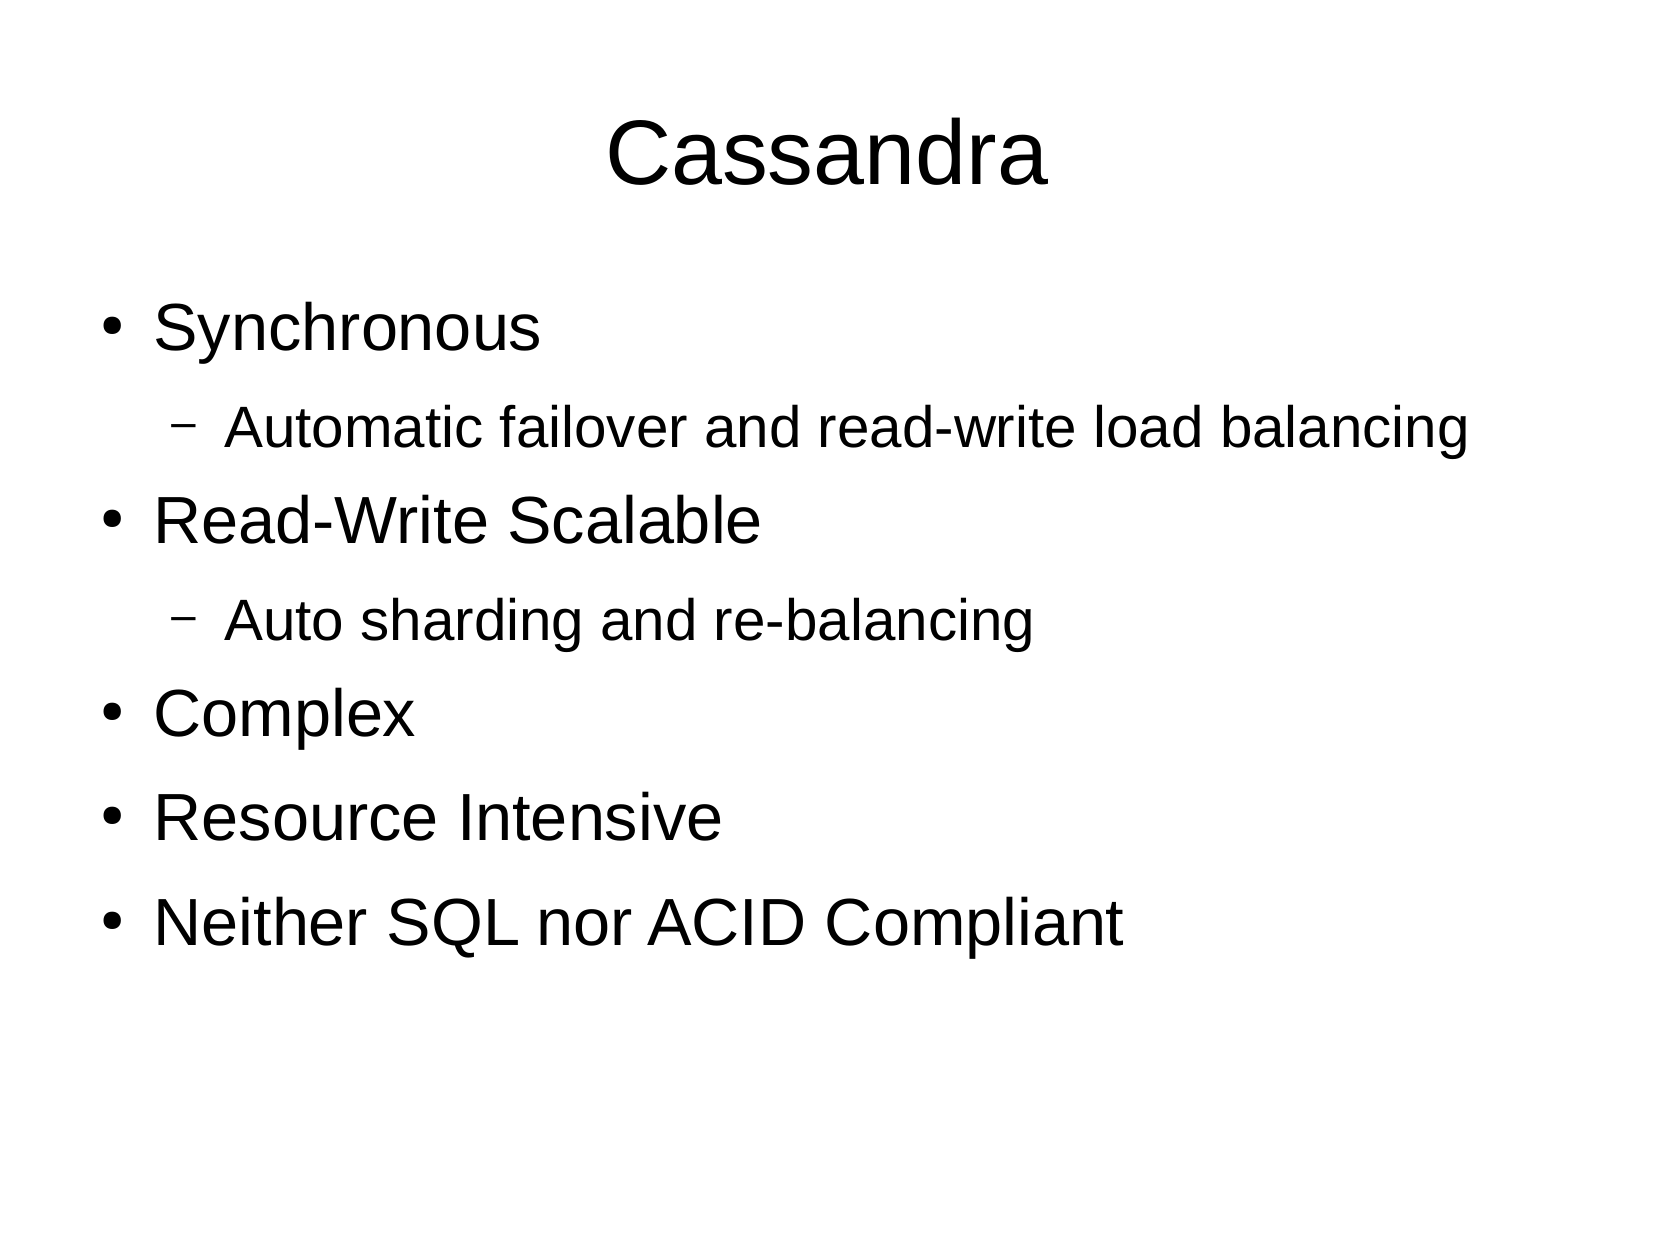

# Cassandra
Synchronous
Automatic failover and read-write load balancing
Read-Write Scalable
Auto sharding and re-balancing
Complex
Resource Intensive
Neither SQL nor ACID Compliant